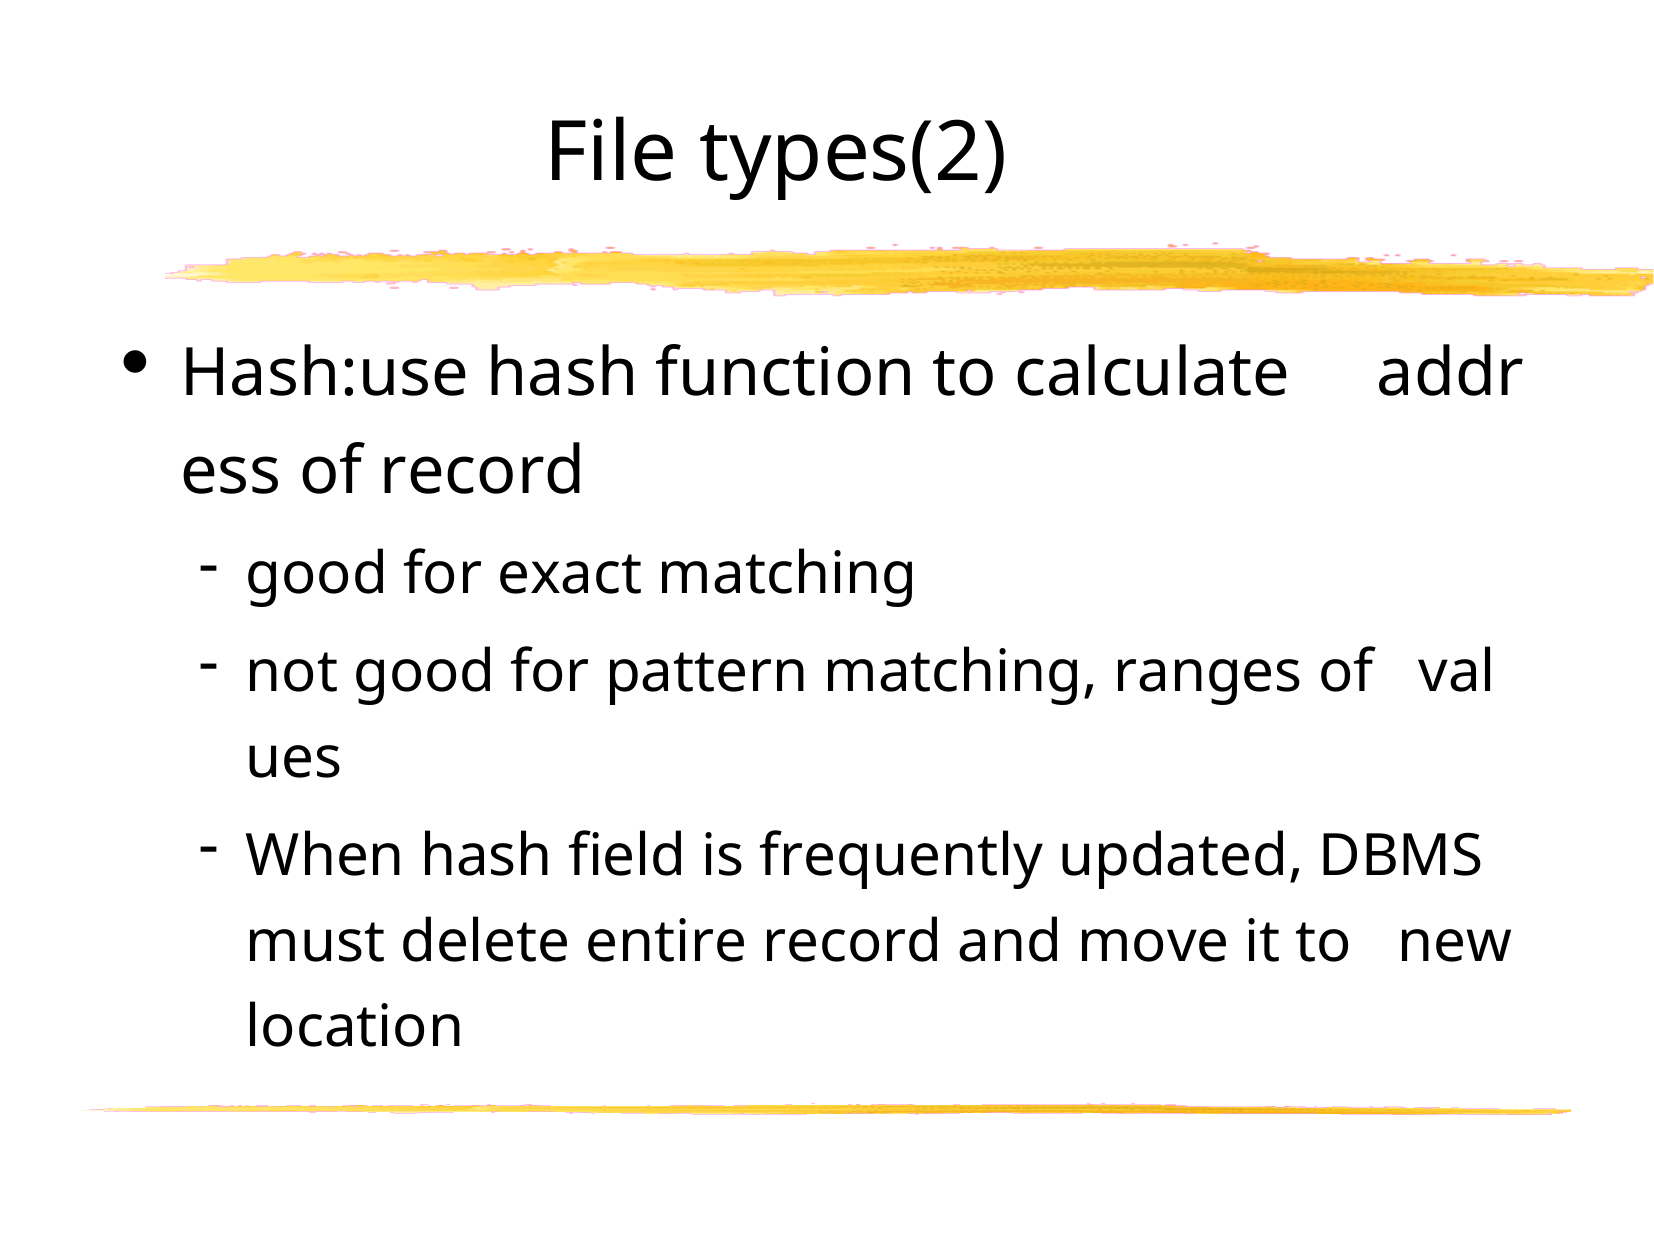

# File types(2)
Hash:use hash function to calculate address of record
good for exact matching
not good for pattern matching, ranges of values
When hash field is frequently updated, DBMS must delete entire record and move it to new location